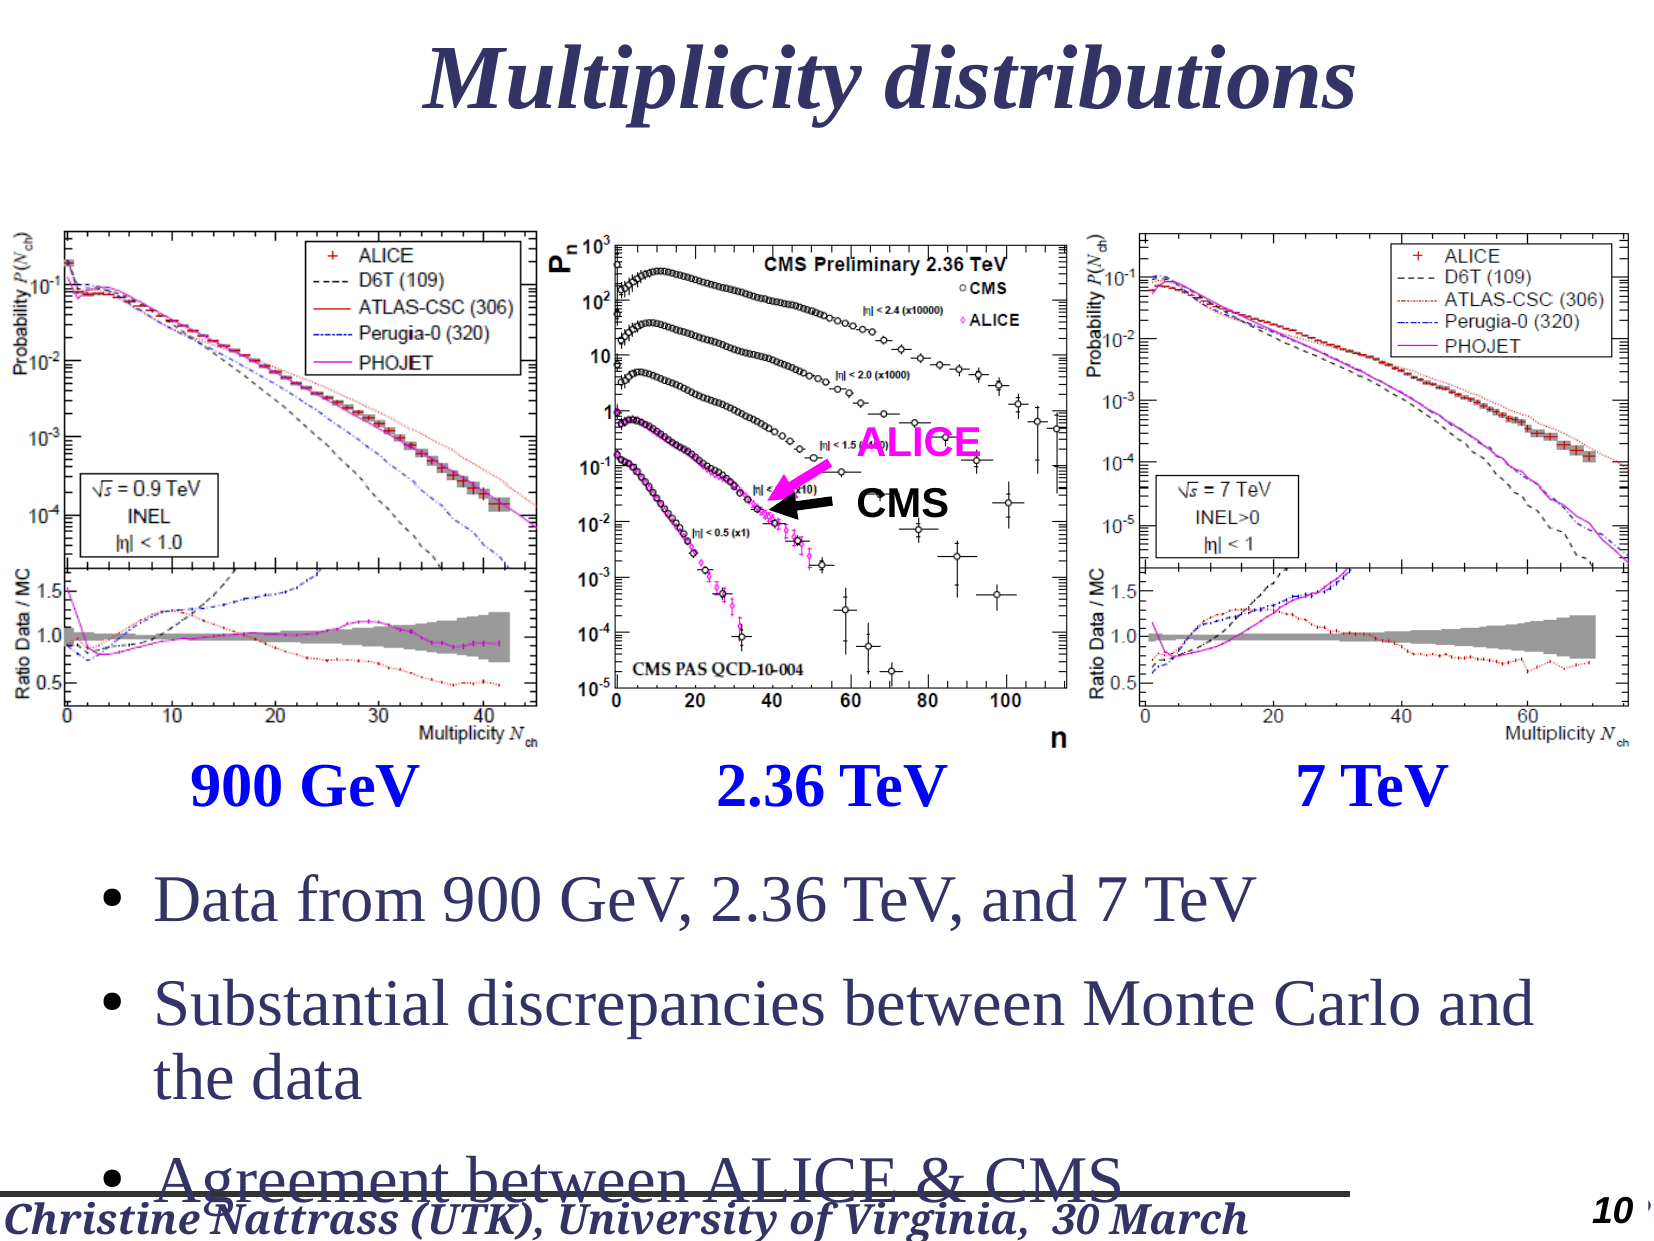

# Multiplicity distributions
900 GeV
ALICE
CMS
2.36 TeV
7 TeV
Data from 900 GeV, 2.36 TeV, and 7 TeV
Substantial discrepancies between Monte Carlo and the data
Agreement between ALICE & CMS
10